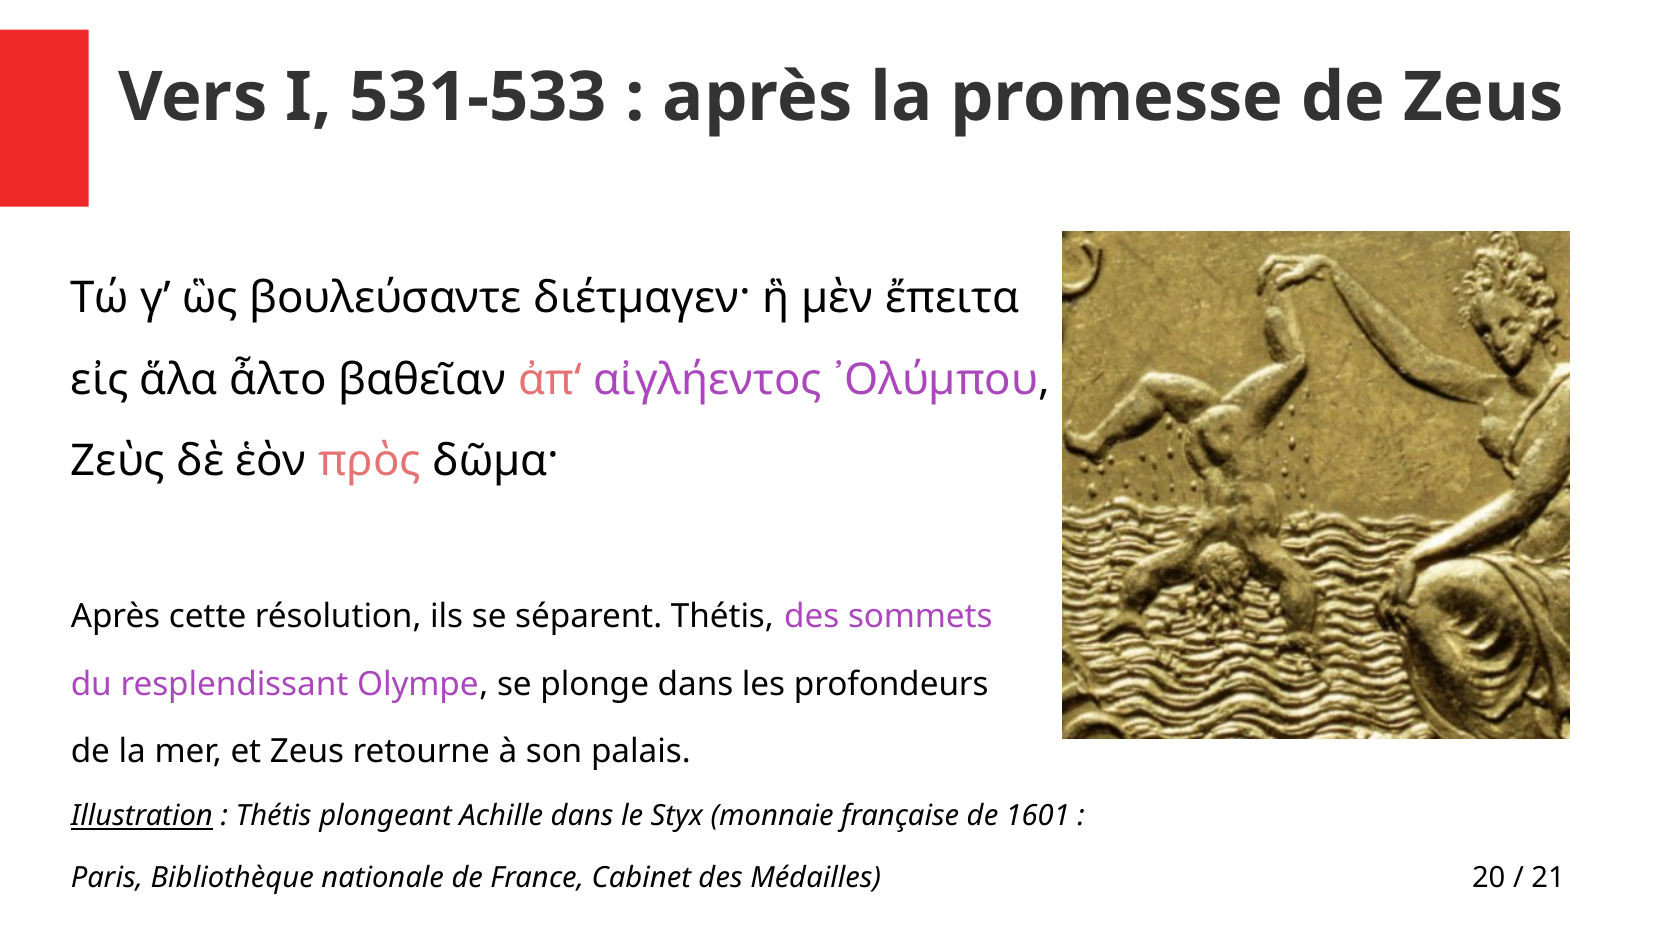

# Vers I, 531-533 : après la promesse de Zeus
Tώ γ’ ὣς βουλεύσαντε διέτμαγεν· ἣ μὲν ἔπειτα
εἰς ἅλα ἆλτο βαθεῖαν ἀπ‘ αἰγλήεντος ᾿Ολύμπου,
Ζεὺς δὲ ἑὸν πρὸς δῶμα·
Après cette résolution, ils se séparent. Thétis, des sommets
du resplendissant Olympe, se plonge dans les profondeurs
de la mer, et Zeus retourne à son palais.
Illustration : Thétis plongeant Achille dans le Styx (monnaie française de 1601 :
Paris, Bibliothèque nationale de France, Cabinet des Médailles)
20